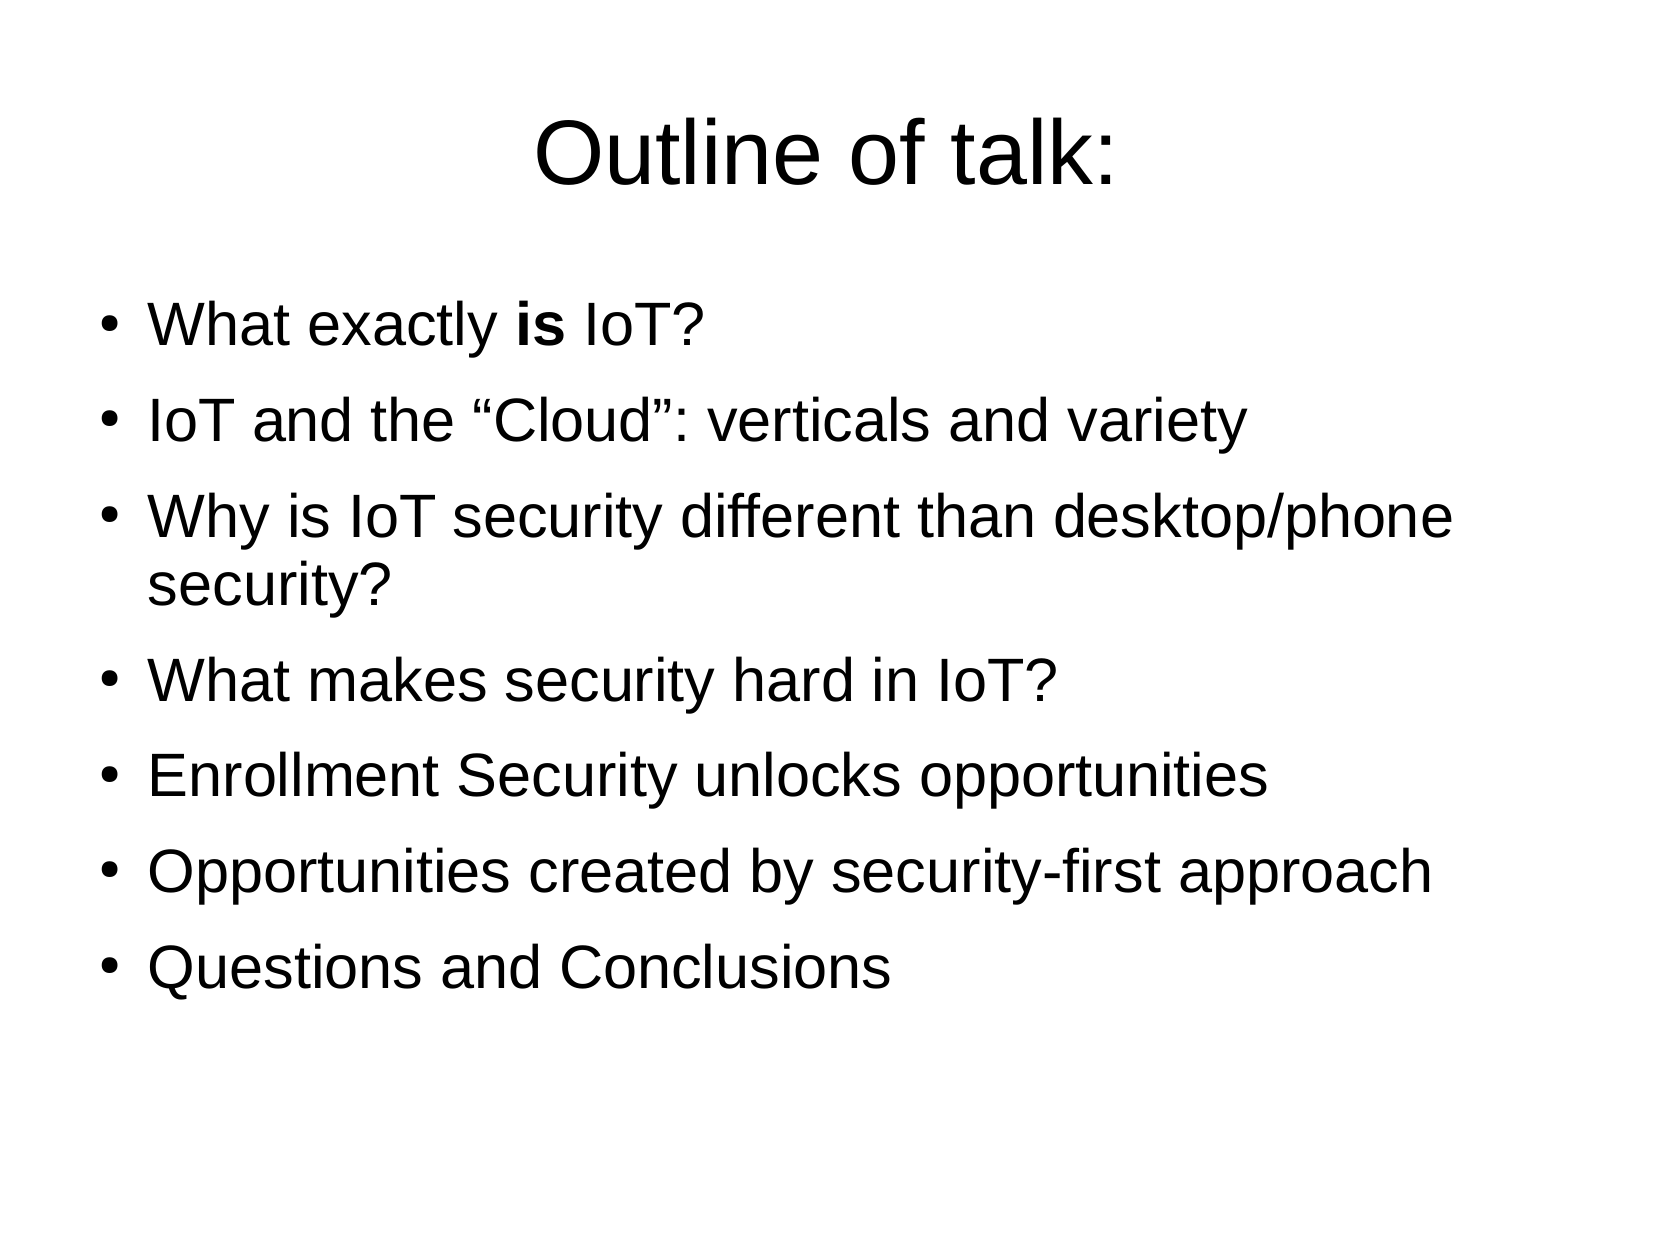

# Outline of talk:
What exactly is IoT?
IoT and the “Cloud”: verticals and variety
Why is IoT security different than desktop/phone security?
What makes security hard in IoT?
Enrollment Security unlocks opportunities
Opportunities created by security-first approach
Questions and Conclusions